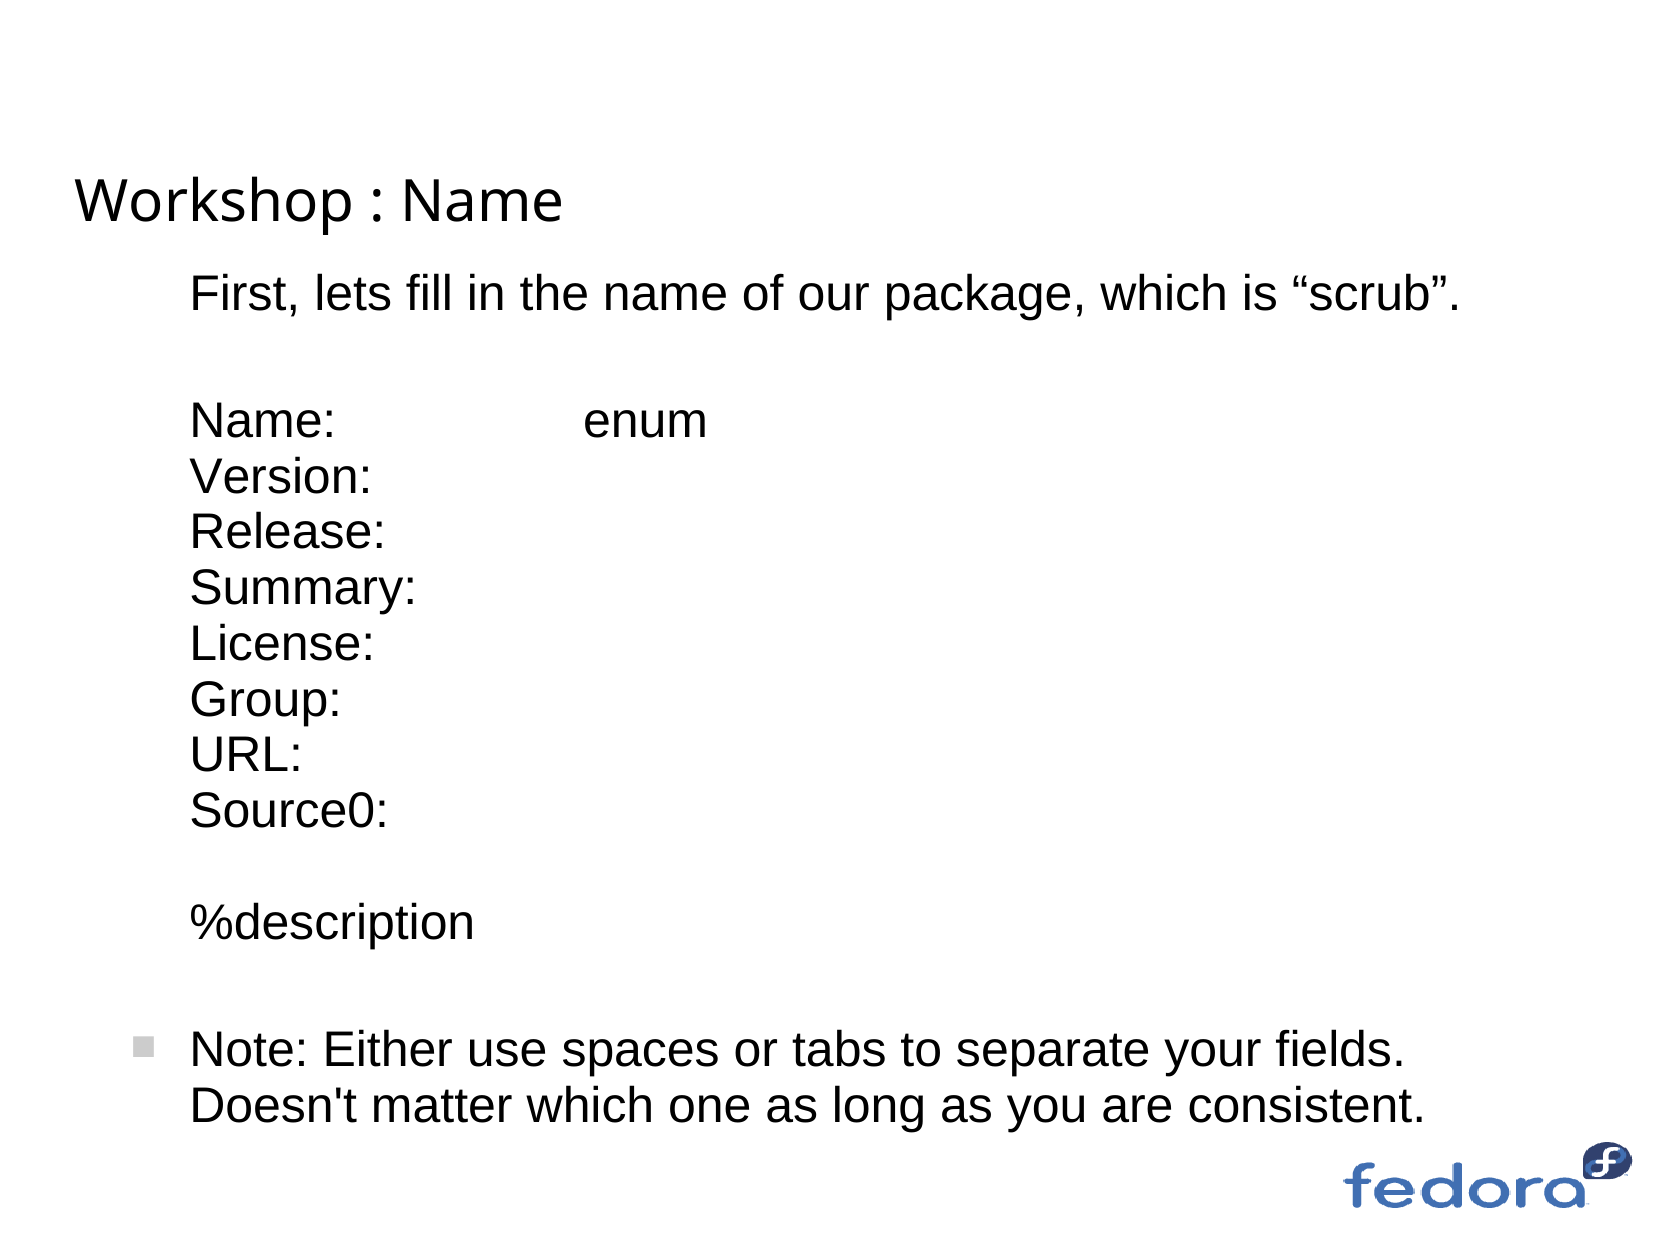

# Workshop : Name
First, lets fill in the name of our package, which is “scrub”.
Name:		enum
Version:
Release:
Summary:
License:
Group:
URL:
Source0:
%description
Note: Either use spaces or tabs to separate your fields. Doesn't matter which one as long as you are consistent.